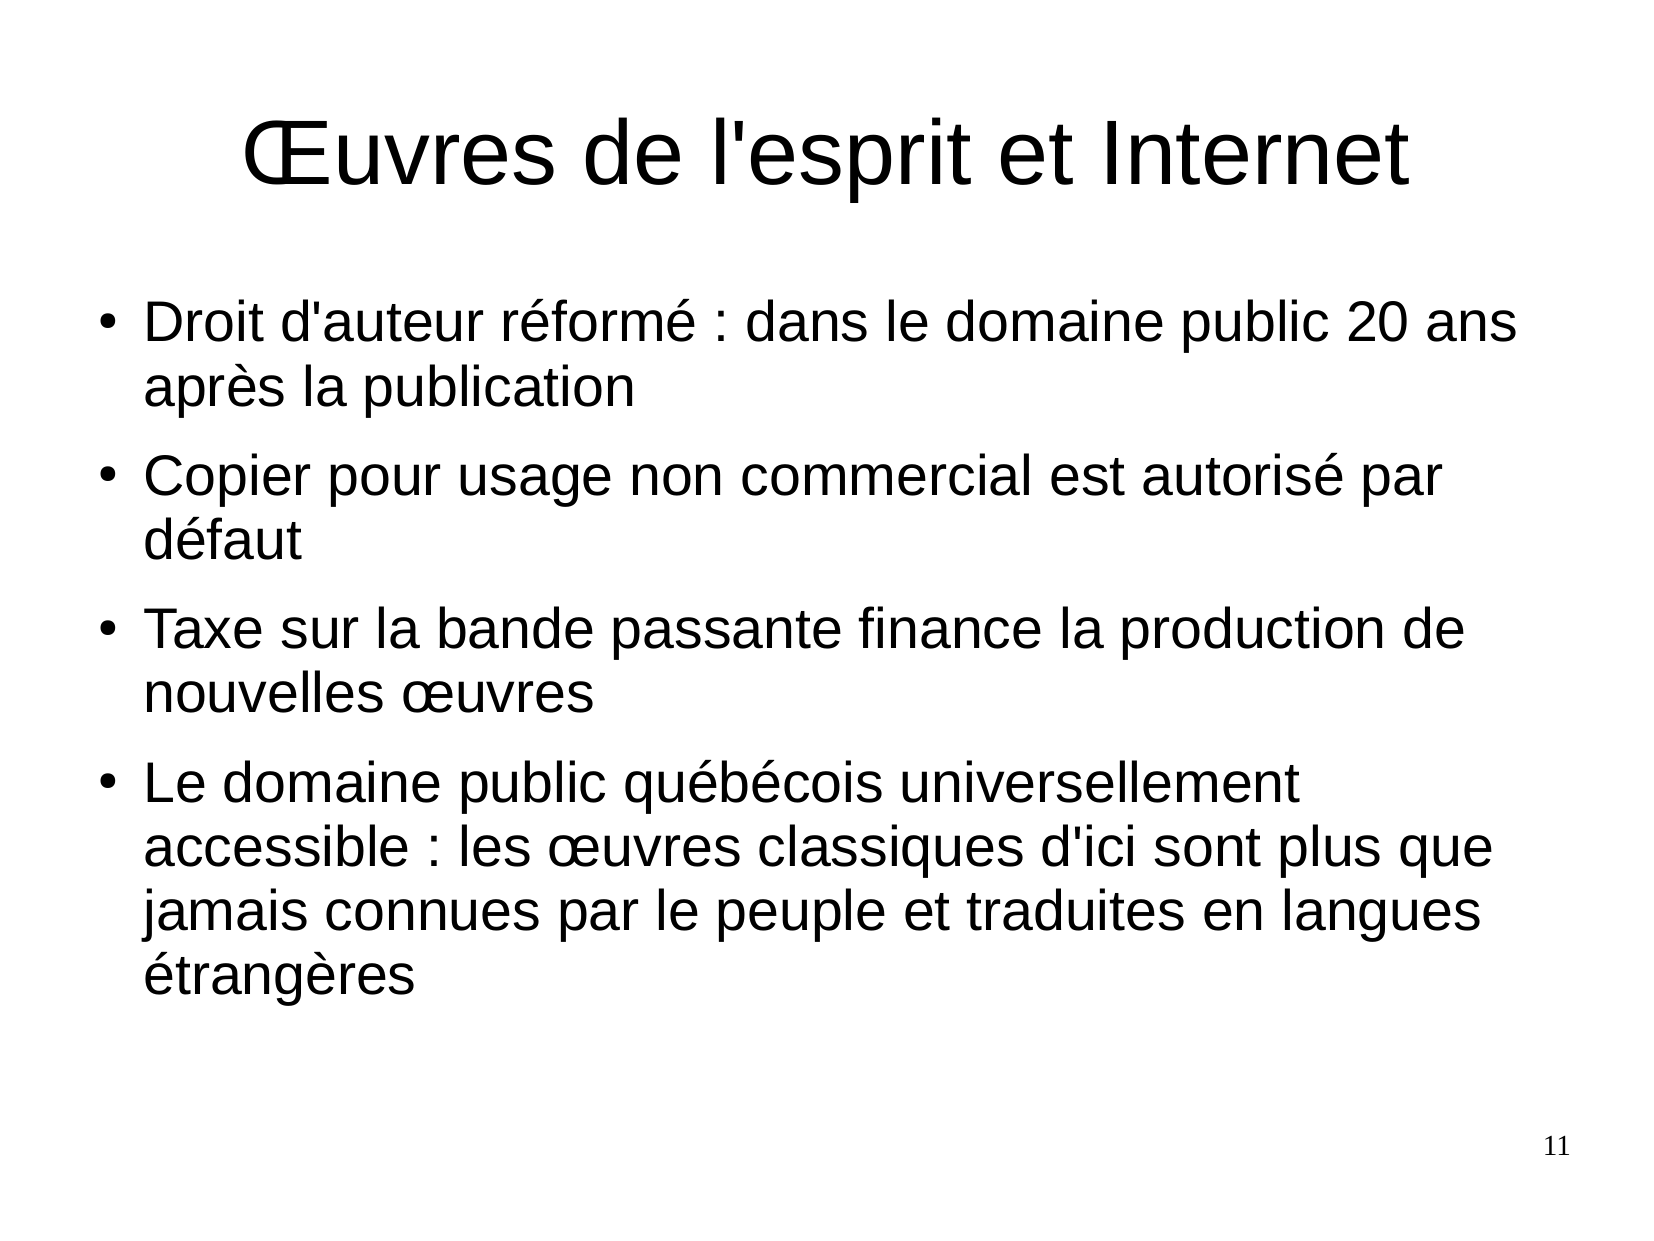

# Œuvres de l'esprit et Internet
Droit d'auteur réformé : dans le domaine public 20 ans après la publication
Copier pour usage non commercial est autorisé par défaut
Taxe sur la bande passante finance la production de nouvelles œuvres
Le domaine public québécois universellement accessible : les œuvres classiques d'ici sont plus que jamais connues par le peuple et traduites en langues étrangères
11